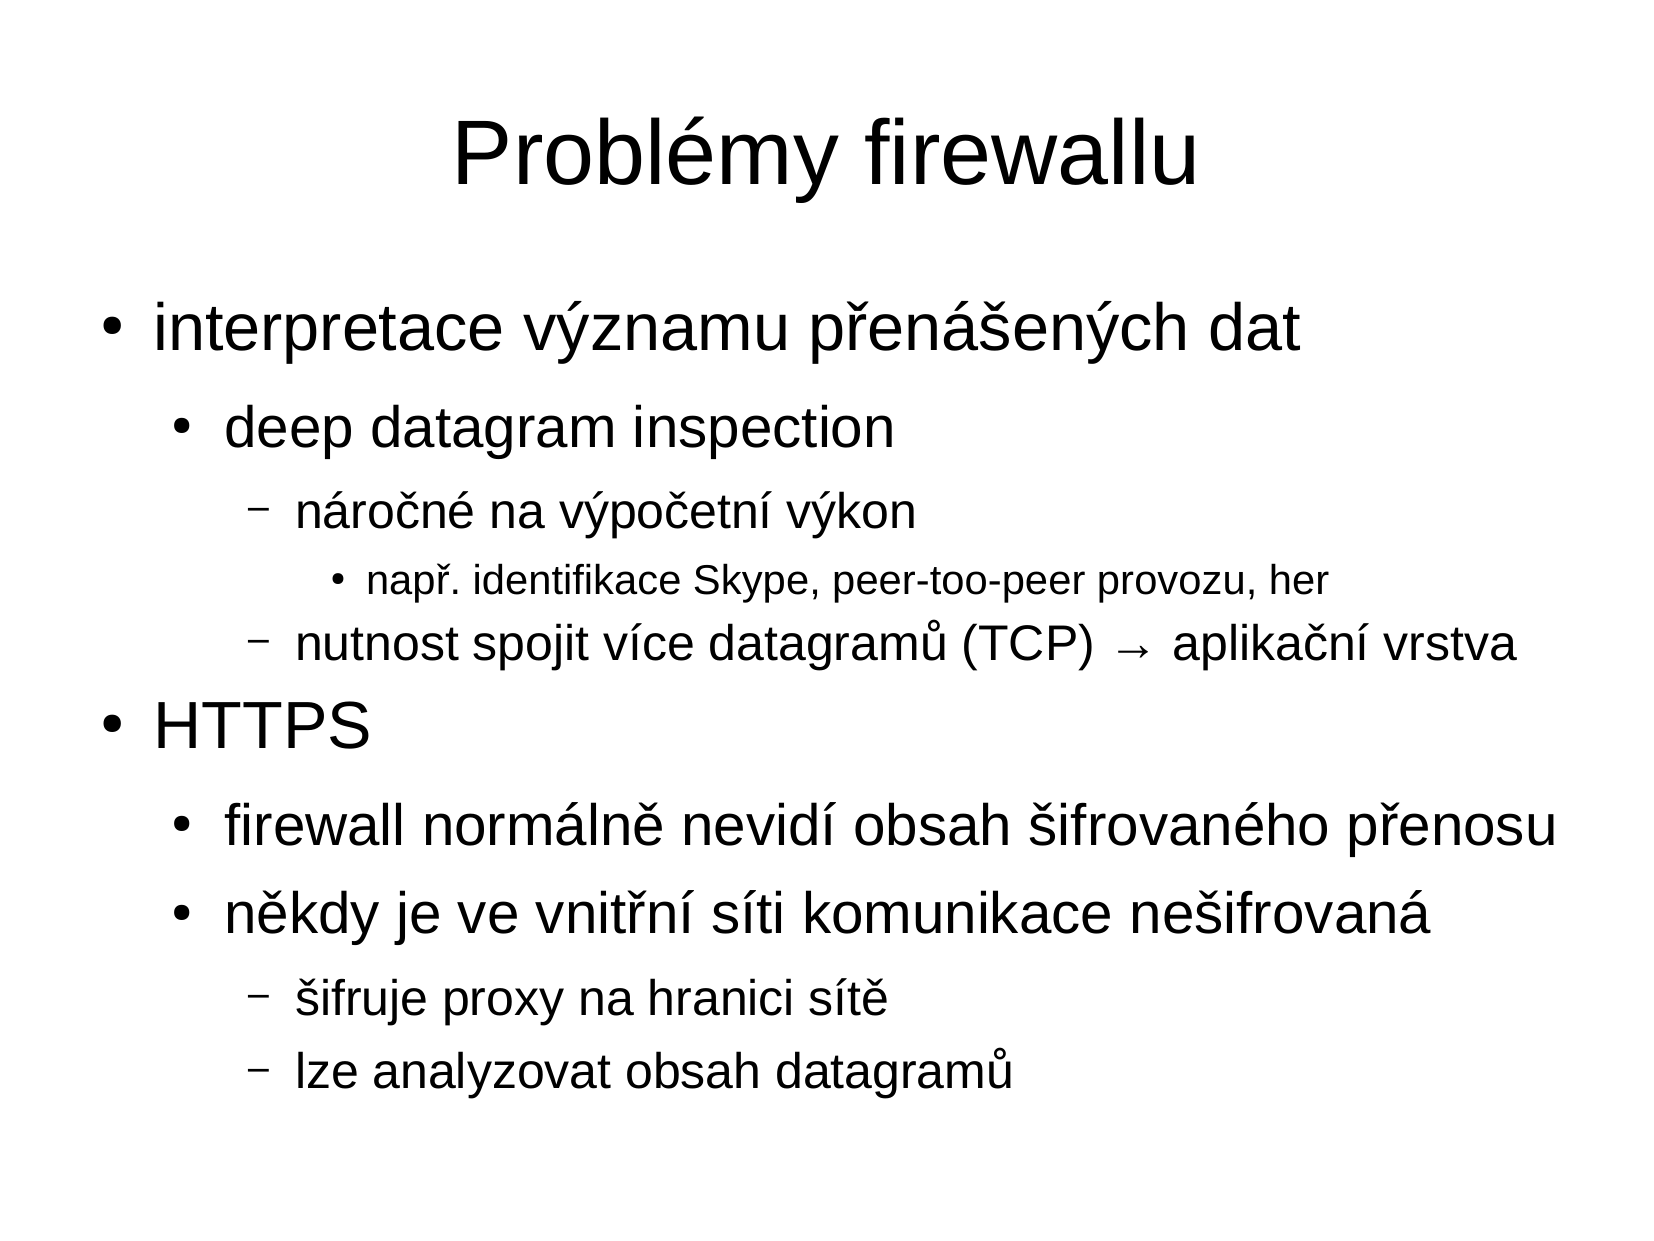

# Problémy firewallu
interpretace významu přenášených dat
deep datagram inspection
náročné na výpočetní výkon
např. identifikace Skype, peer-too-peer provozu, her
nutnost spojit více datagramů (TCP) → aplikační vrstva
HTTPS
firewall normálně nevidí obsah šifrovaného přenosu
někdy je ve vnitřní síti komunikace nešifrovaná
šifruje proxy na hranici sítě
lze analyzovat obsah datagramů